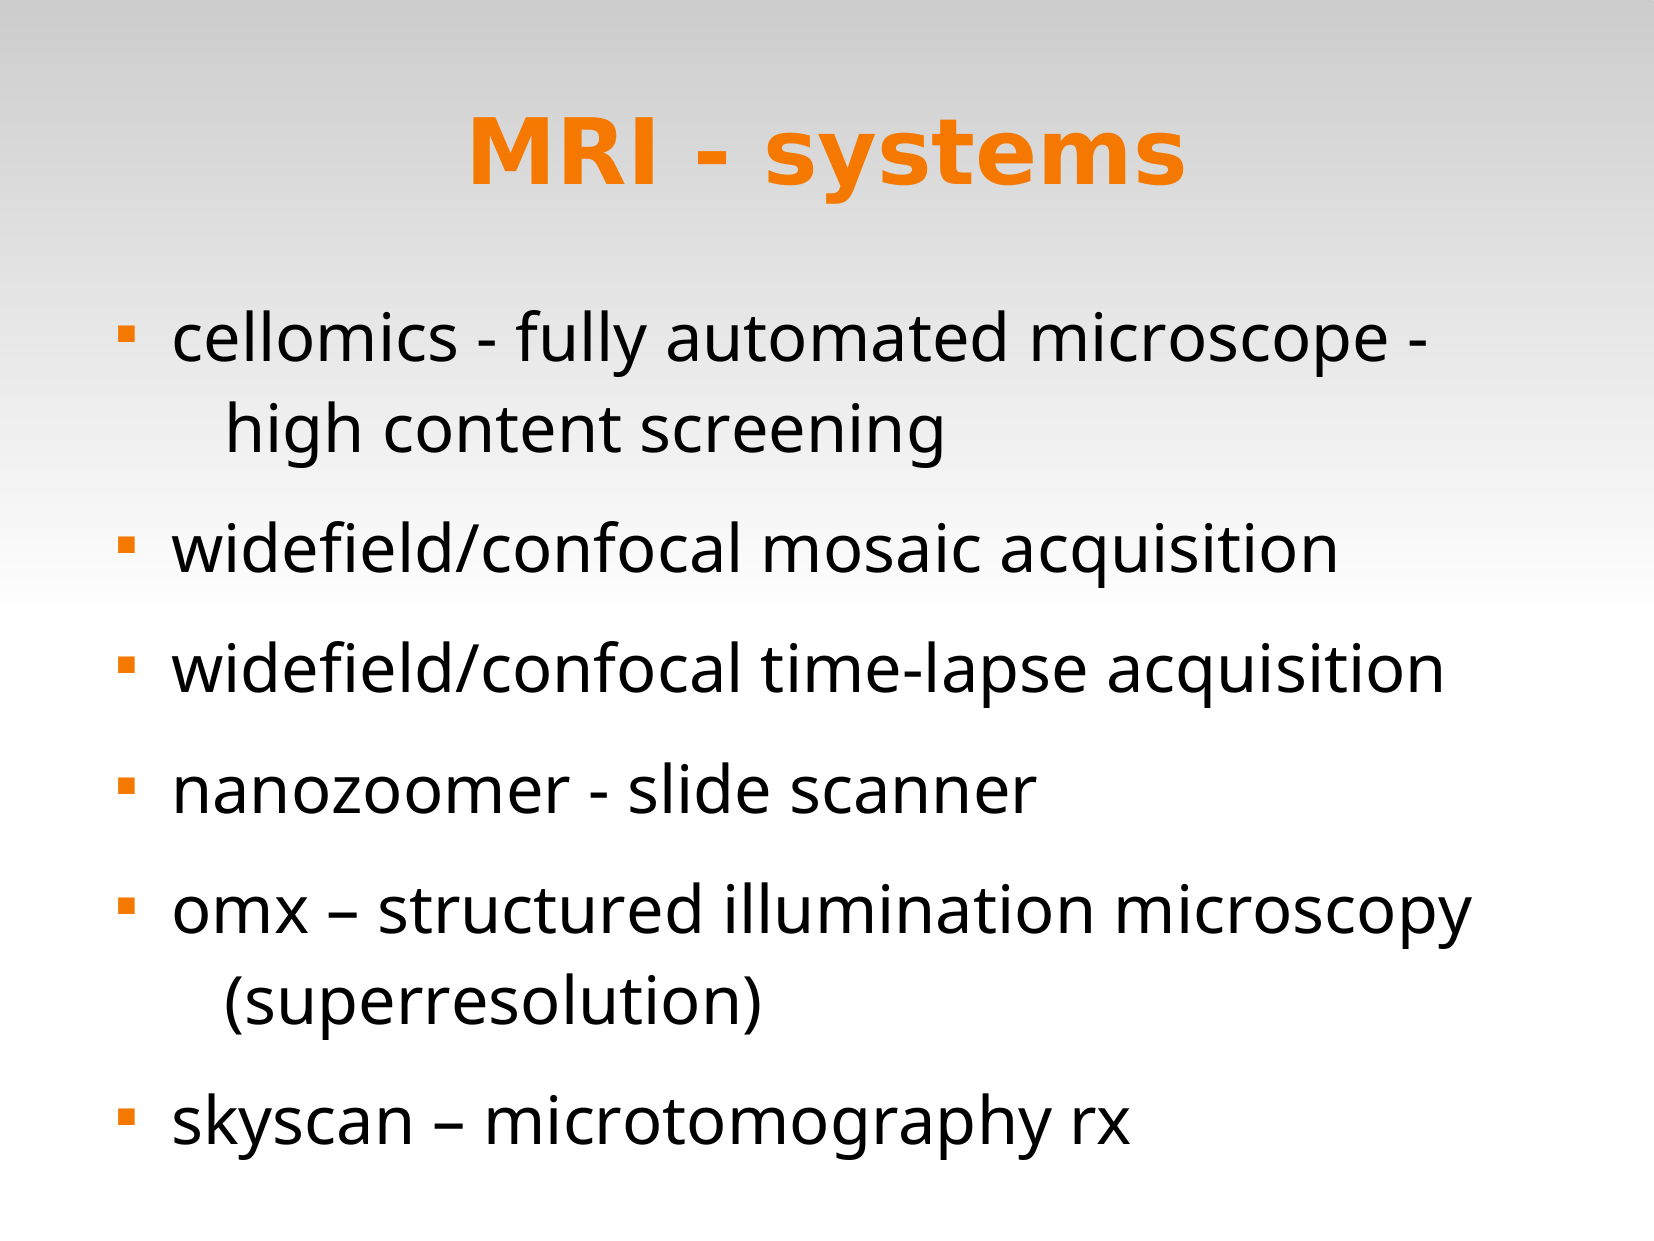

# MRI - systems
cellomics - fully automated microscope -
high content screening
widefield/confocal mosaic acquisition
widefield/confocal time-lapse acquisition
nanozoomer - slide scanner
omx – structured illumination microscopy (superresolution)
skyscan – microtomography rx